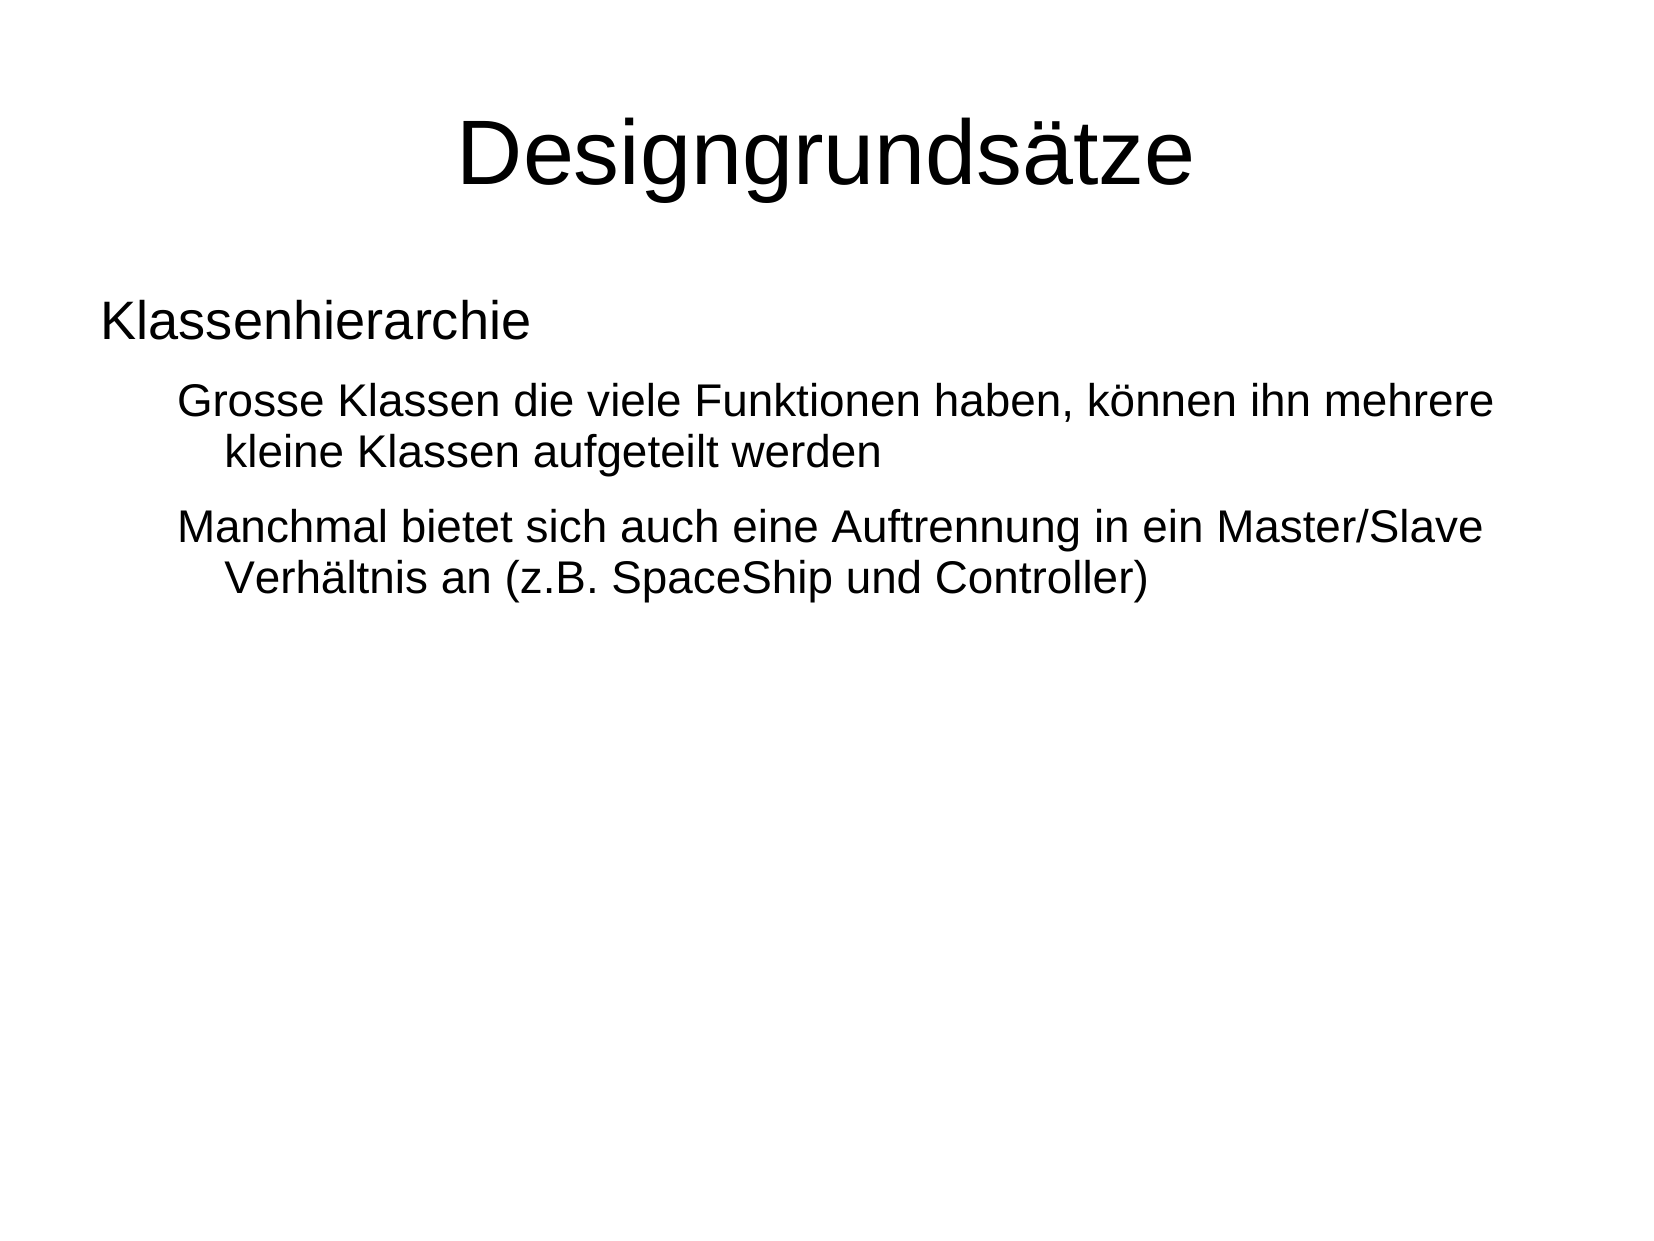

# Designgrundsätze
Klassenhierarchie
Grosse Klassen die viele Funktionen haben, können ihn mehrere kleine Klassen aufgeteilt werden
Manchmal bietet sich auch eine Auftrennung in ein Master/Slave Verhältnis an (z.B. SpaceShip und Controller)